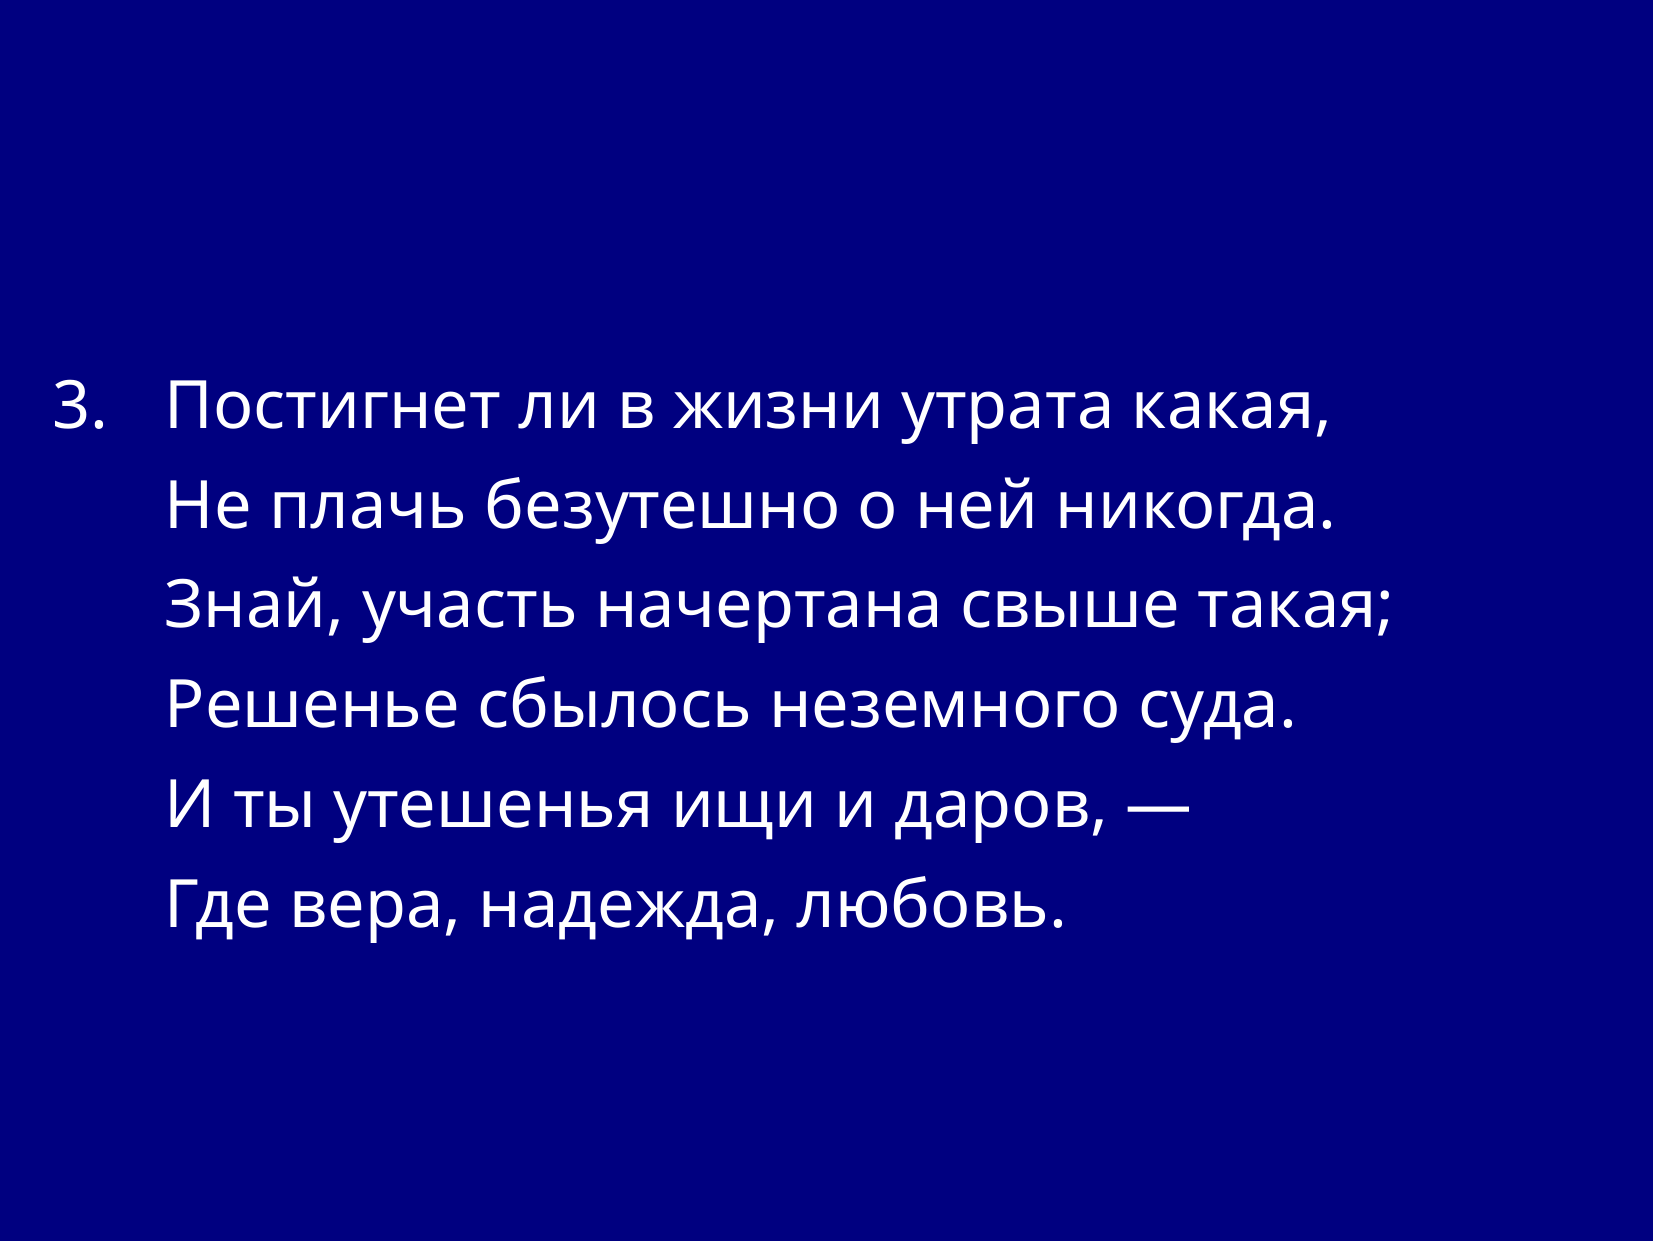

3.	Постигнет ли в жизни утрата какая,
	Не плачь безутешно о ней никогда.
	Знай, участь начертана свыше такая;
	Решенье сбылось неземного суда.
	И ты утешенья ищи и даров, —
	Где вера, надежда, любовь.